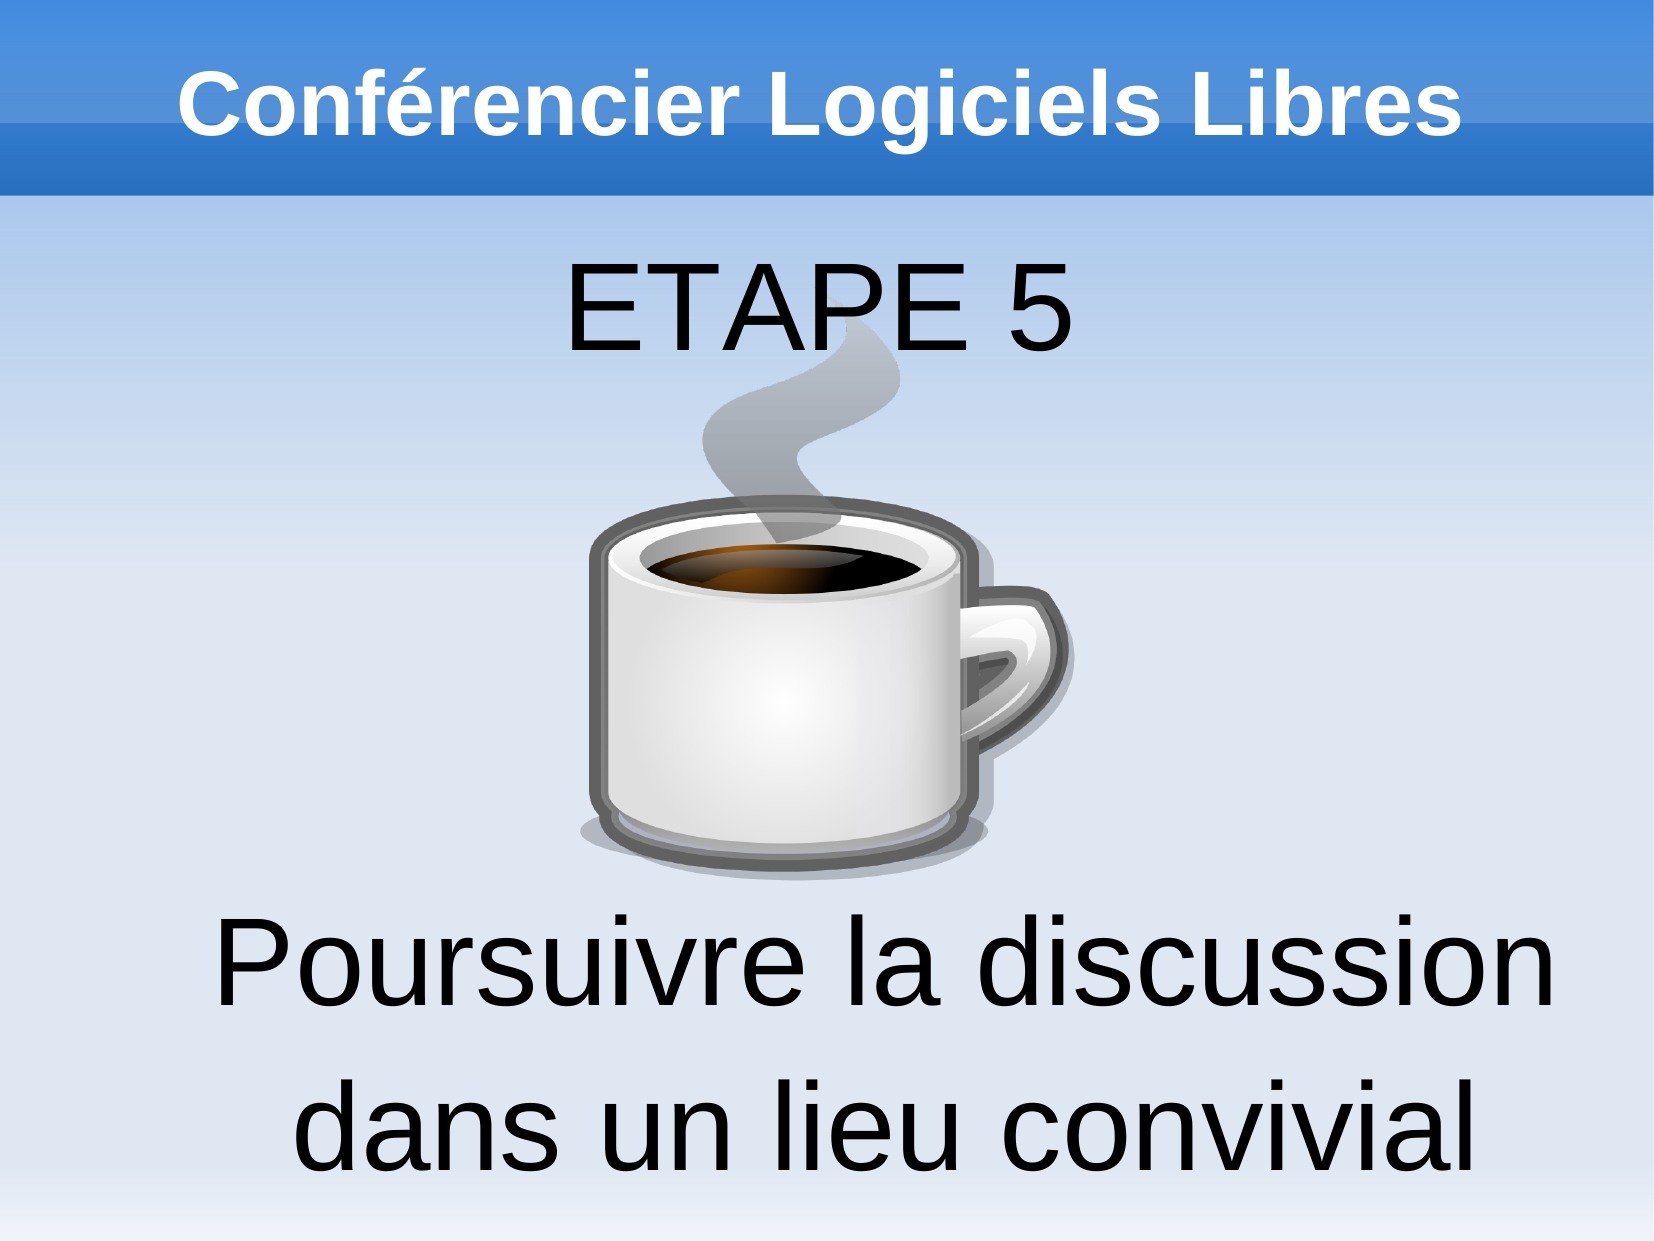

# Conférencier Logiciels Libres
ETAPE 5
Poursuivre la discussion
dans un lieu convivial